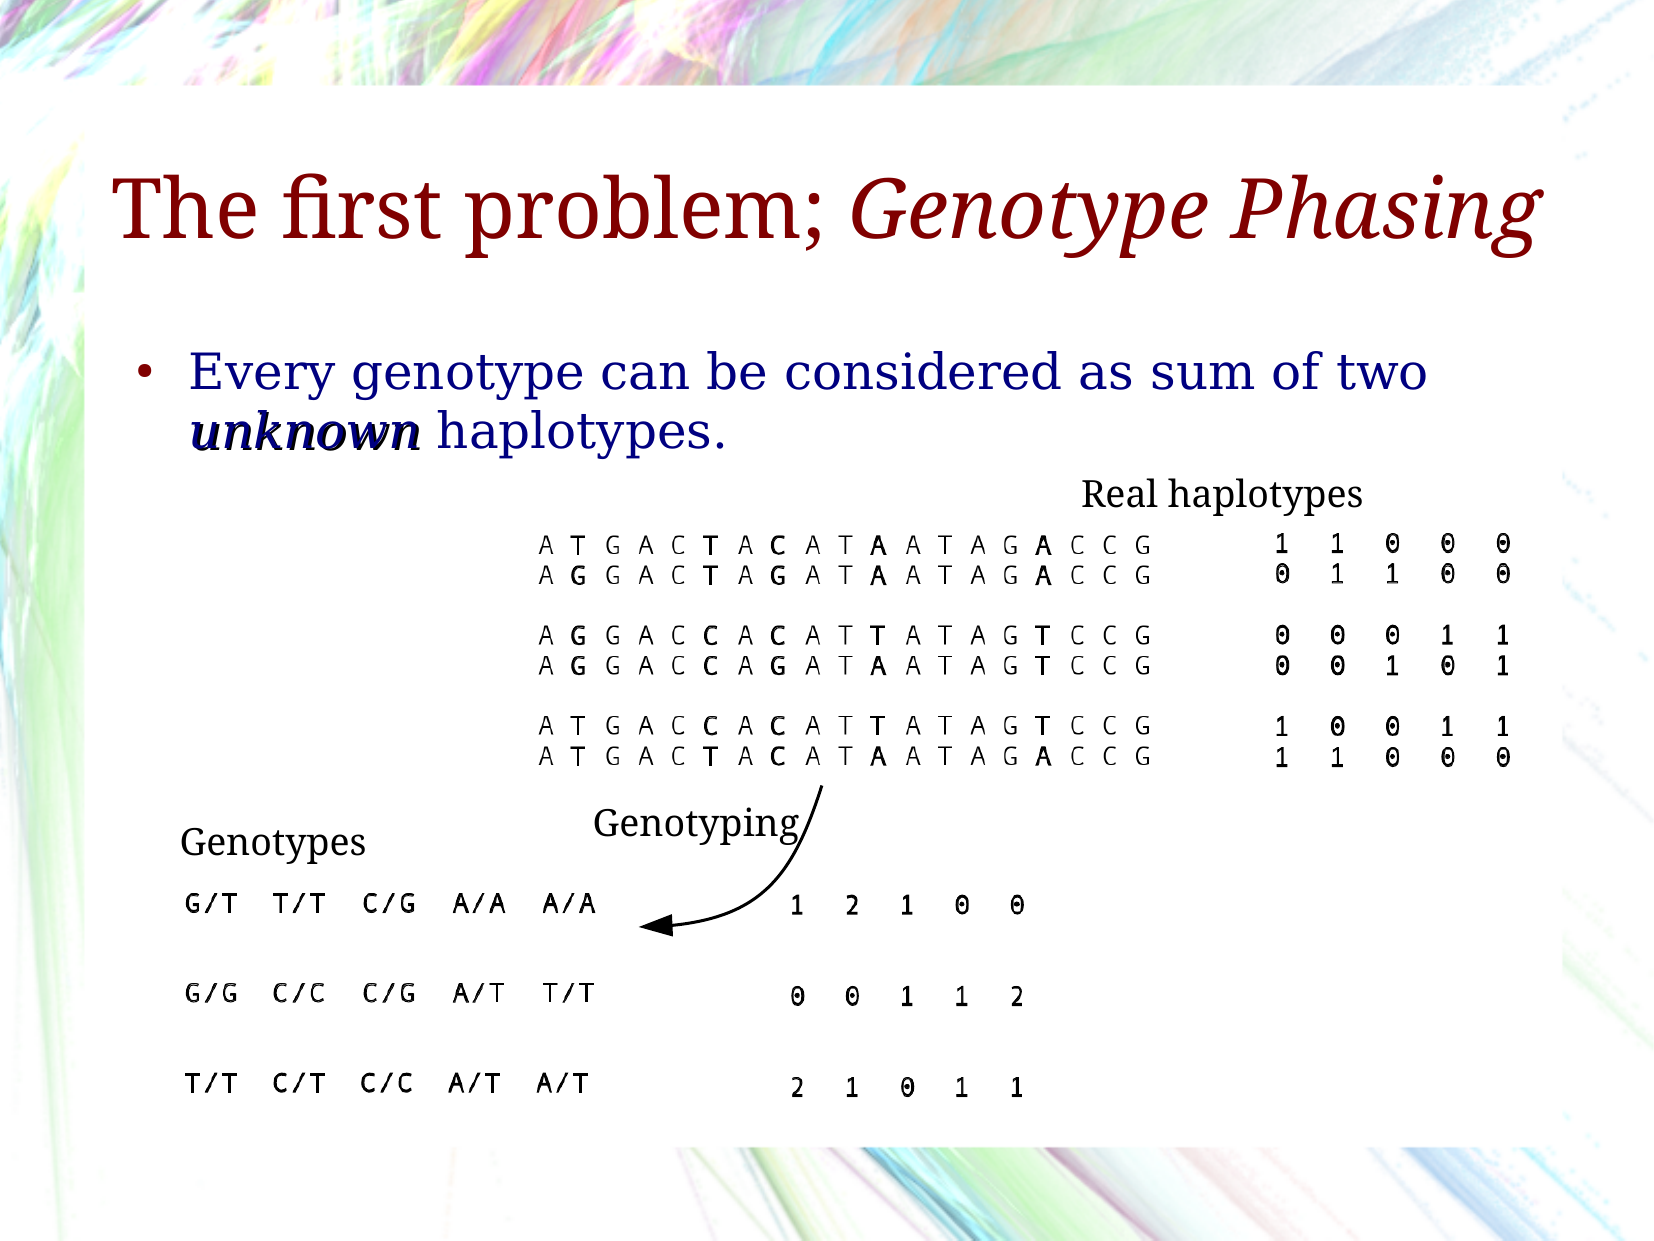

# The first problem; Genotype Phasing
Every genotype can be considered as sum of two unknown haplotypes.
Real haplotypes
Genotyping
Genotypes